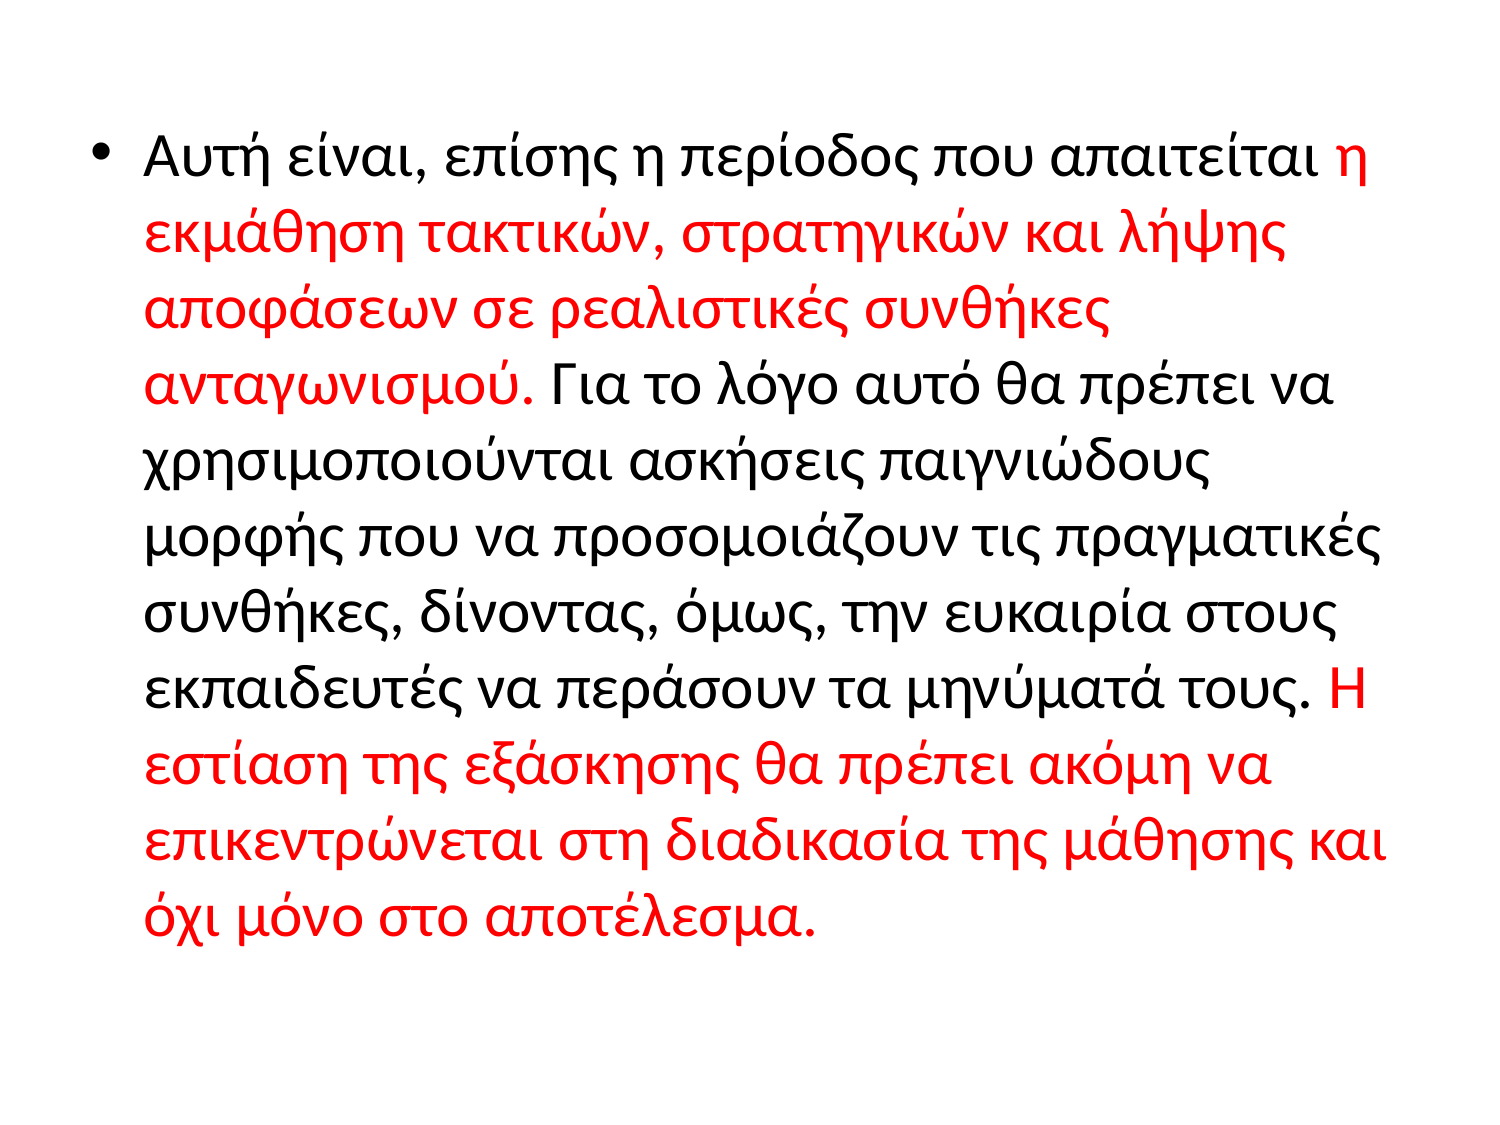

# Αυτή είναι, επίσης η περίοδος που απαιτείται η εκμάθηση τακτικών, στρατηγικών και λήψης αποφάσεων σε ρεαλιστικές συνθήκες ανταγωνισμού. Για το λόγο αυτό θα πρέπει να χρησιμοποιούνται ασκήσεις παιγνιώδους μορφής που να προσομοιάζουν τις πραγματικές συνθήκες, δίνοντας, όμως, την ευκαιρία στους εκπαιδευτές να περάσουν τα μηνύματά τους. Η εστίαση της εξάσκησης θα πρέπει ακόμη να επικεντρώνεται στη διαδικασία της μάθησης και όχι μόνο στο αποτέλεσμα.